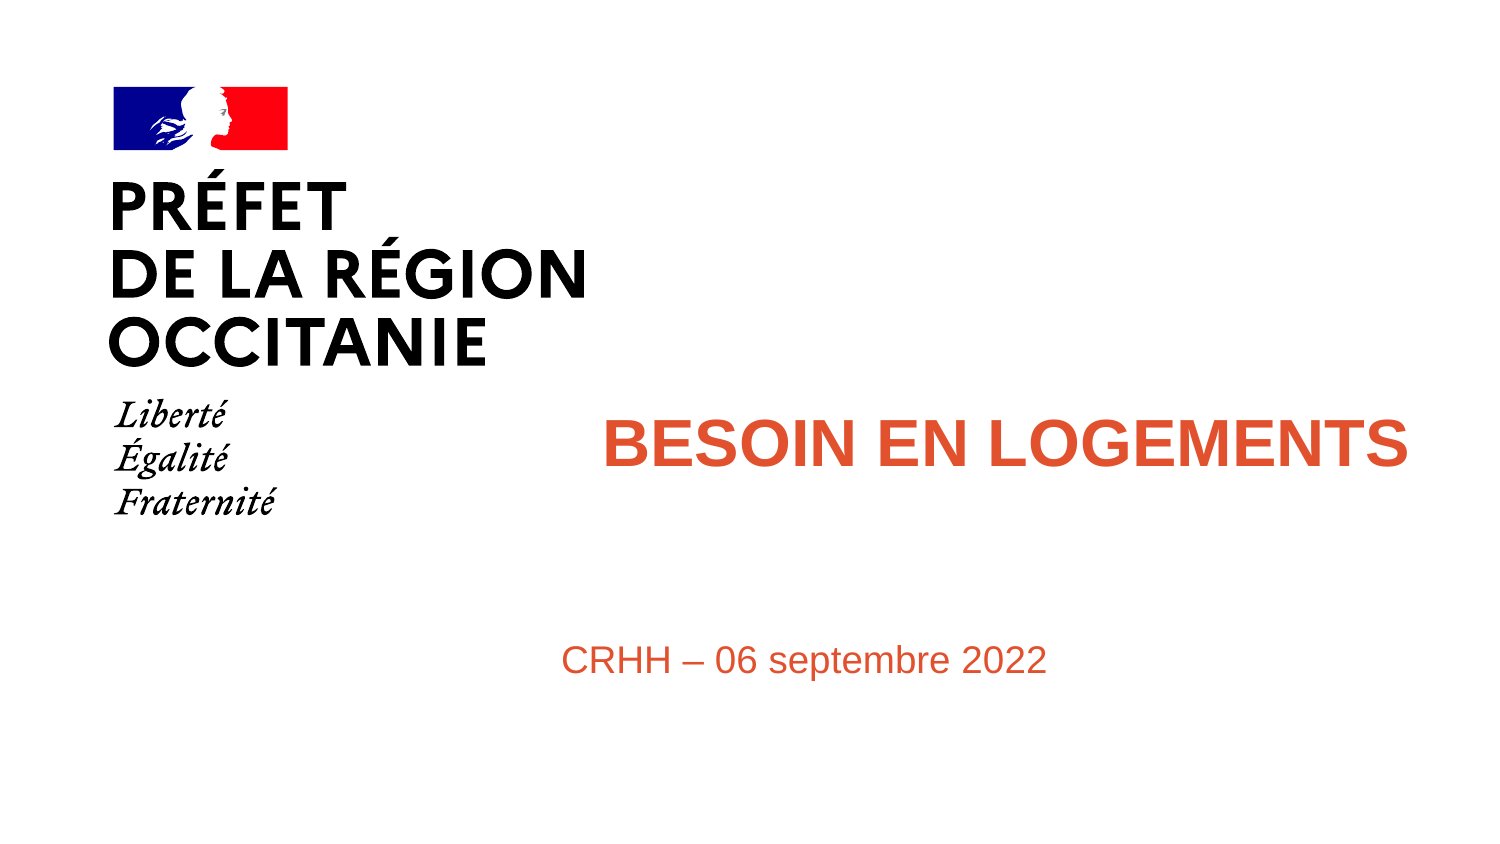

#
 BesoiN en logemenTs
CRHH – 06 septembre 2022
DREAL Occitanie – Direction Aménagement